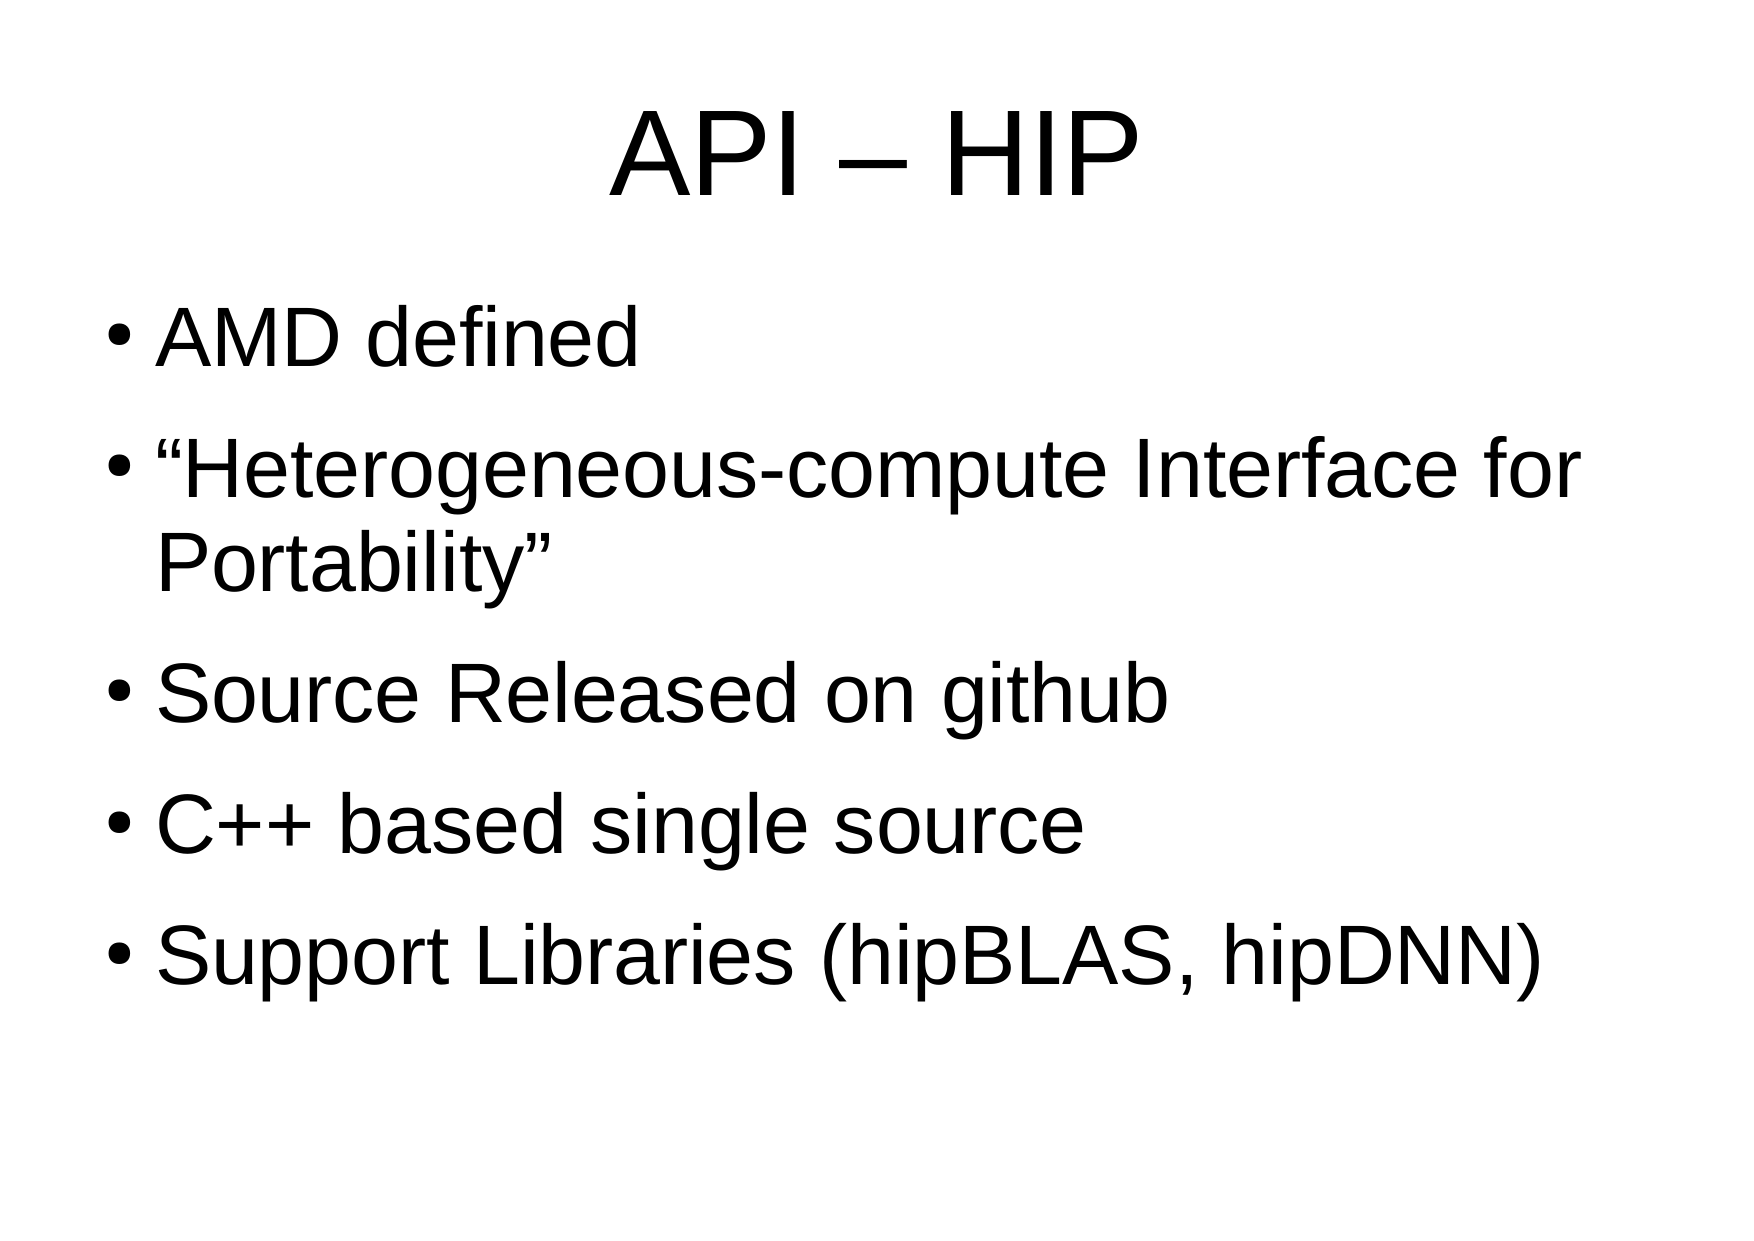

# API – HIP
AMD defined
“Heterogeneous-compute Interface for Portability”
Source Released on github
C++ based single source
Support Libraries (hipBLAS, hipDNN)